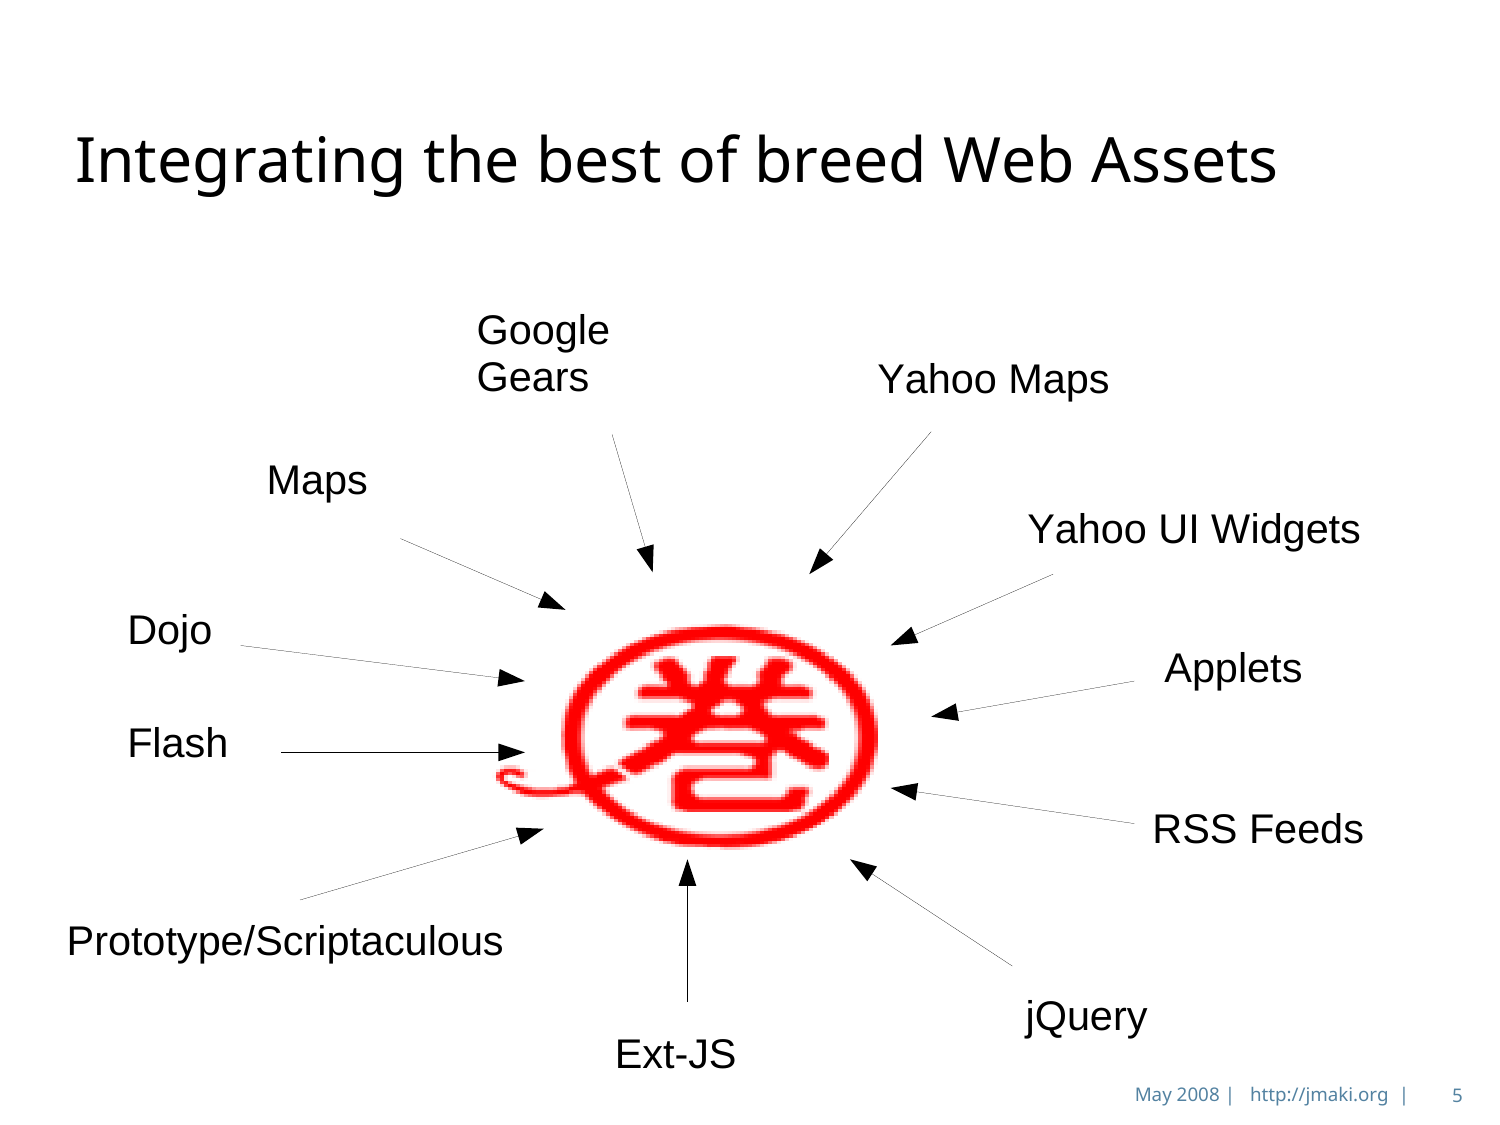

# Integrating the best of breed Web Assets
Google Gears
Yahoo Maps
Maps
Yahoo UI Widgets
Dojo
Applets
Flash
RSS Feeds
Prototype/Scriptaculous
jQuery
Ext-JS